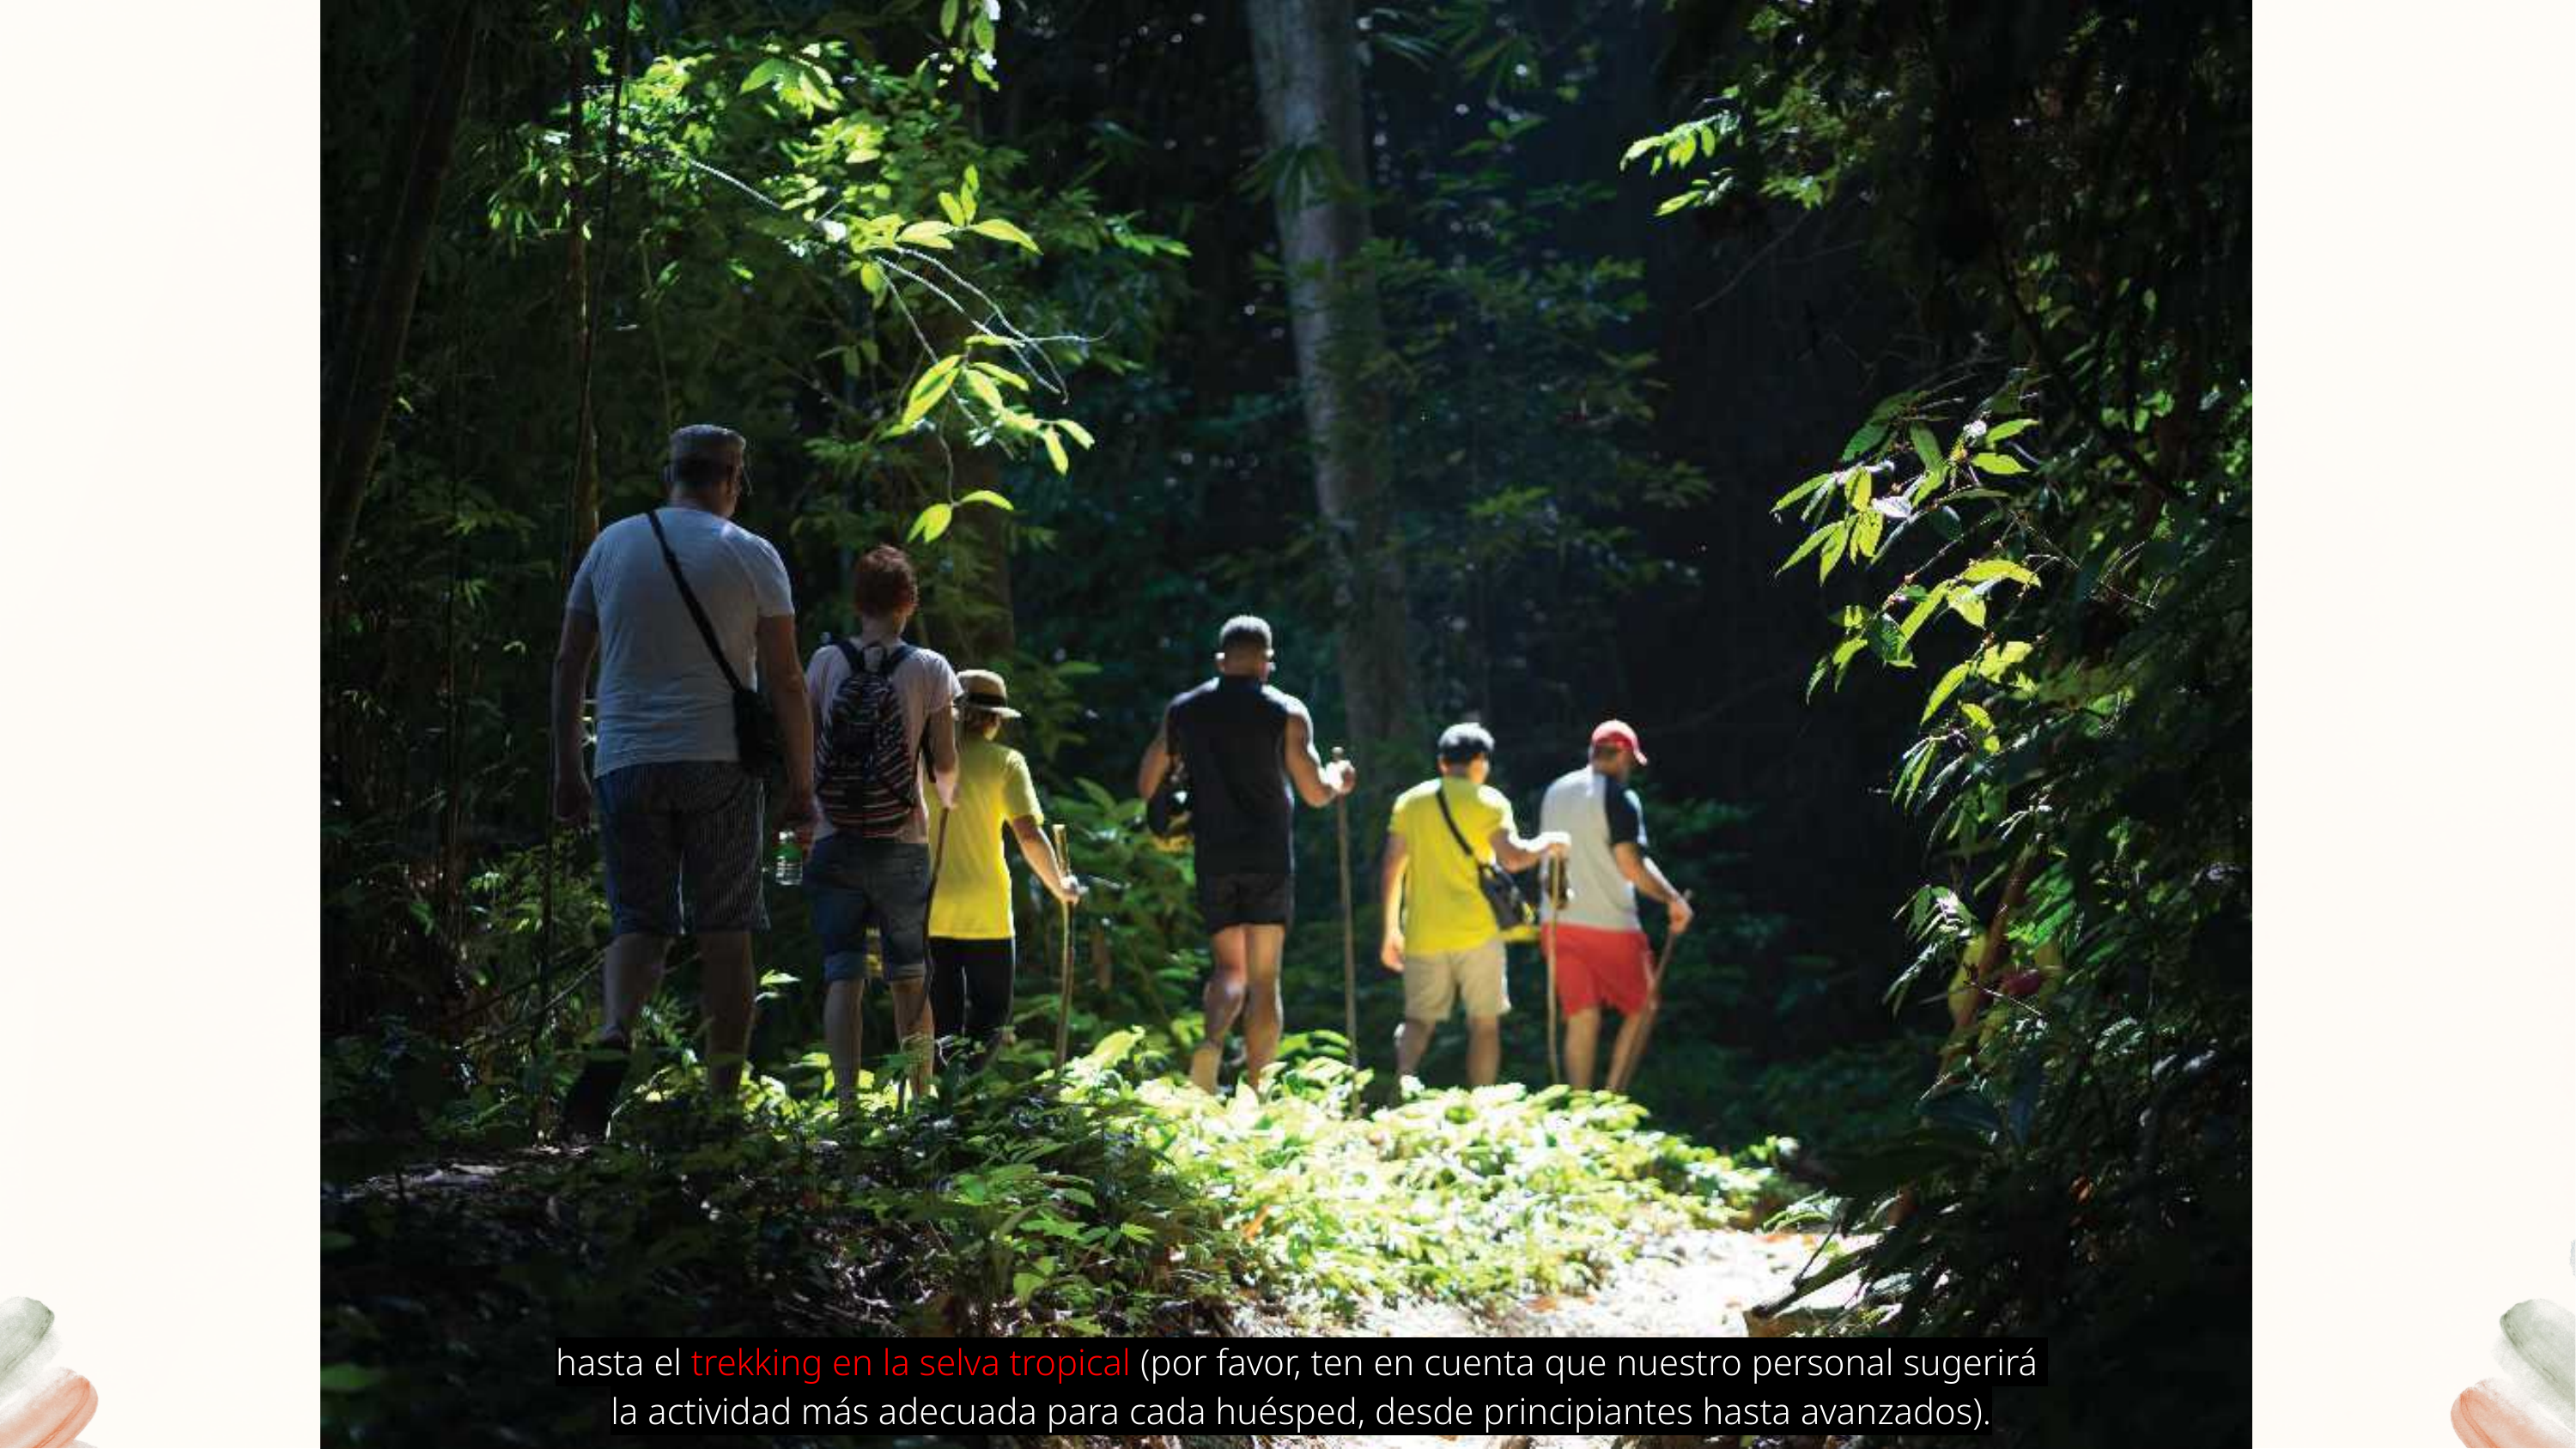

hasta el trekking en la selva tropical (por favor, ten en cuenta que nuestro personal sugerirá
la actividad más adecuada para cada huésped, desde principiantes hasta avanzados).